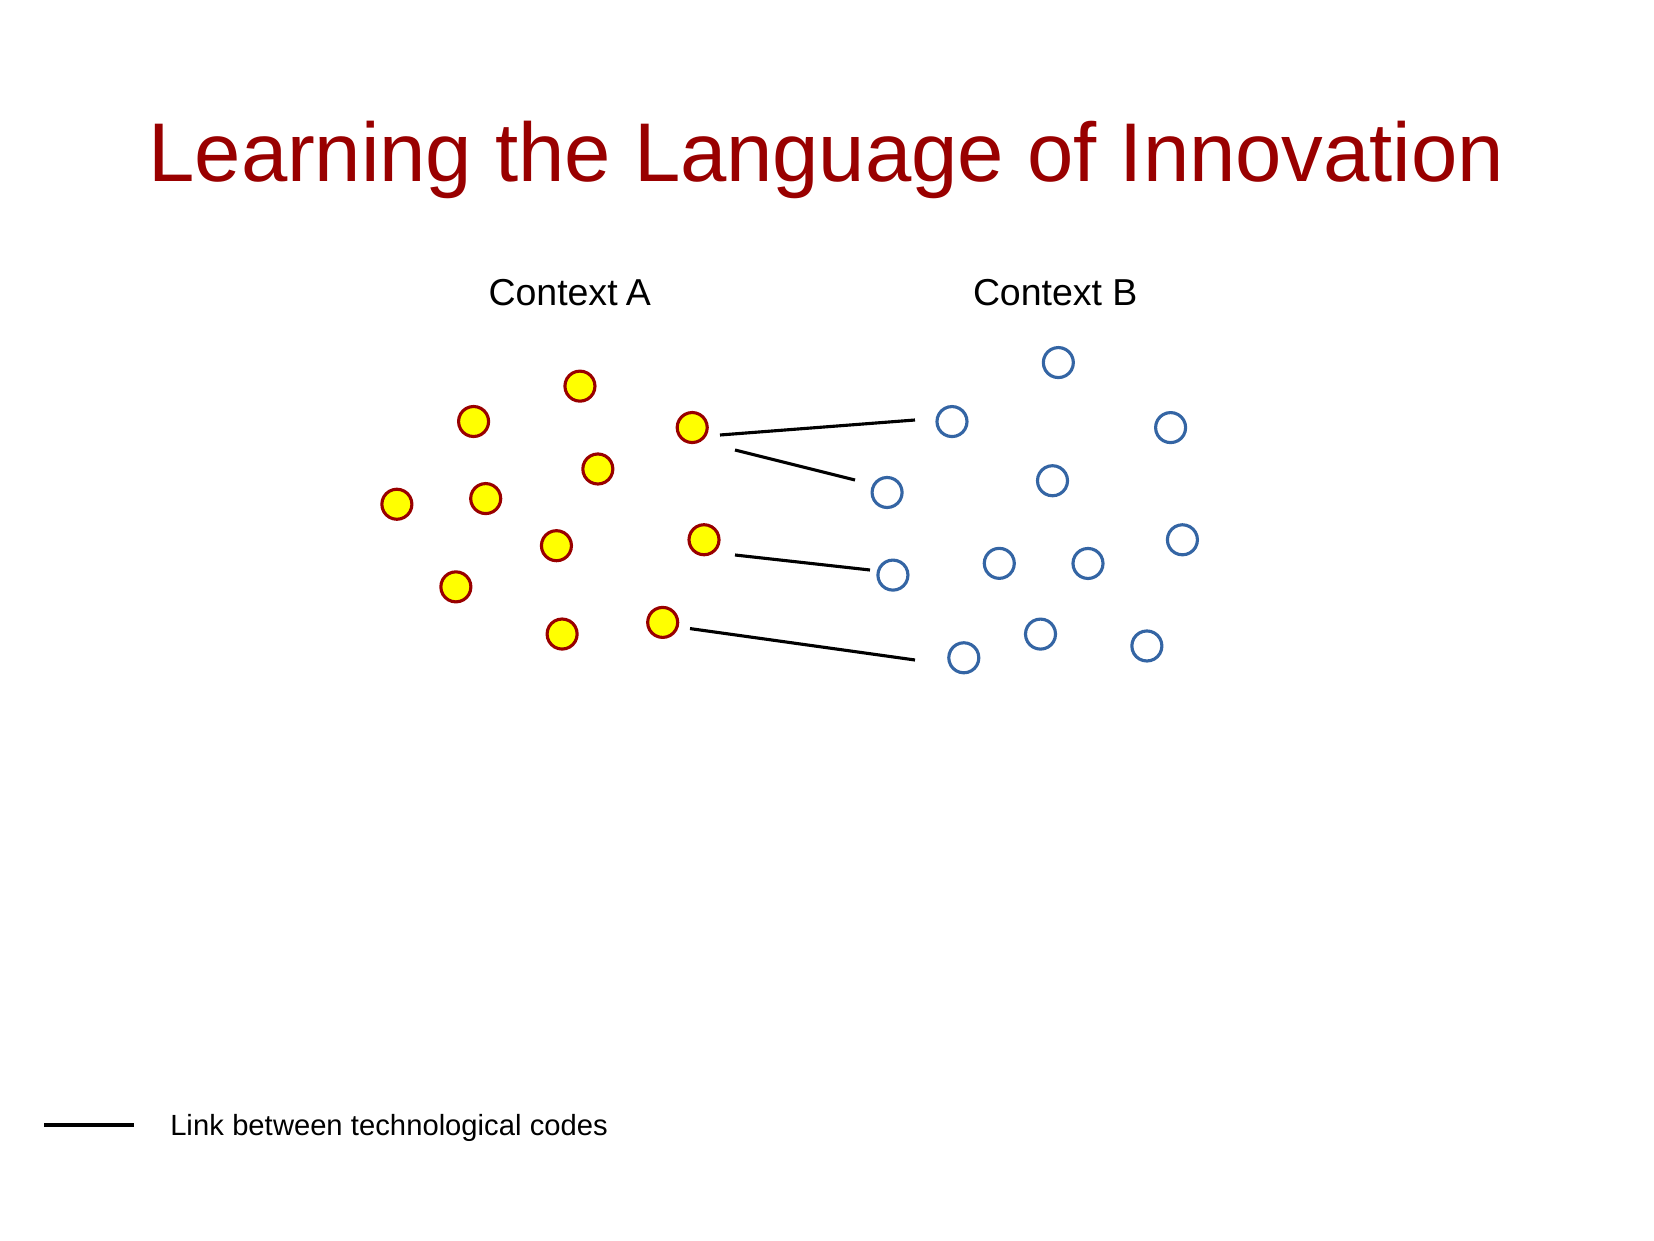

# Learning the Language of Innovation
Context A
Context B
Link between technological codes